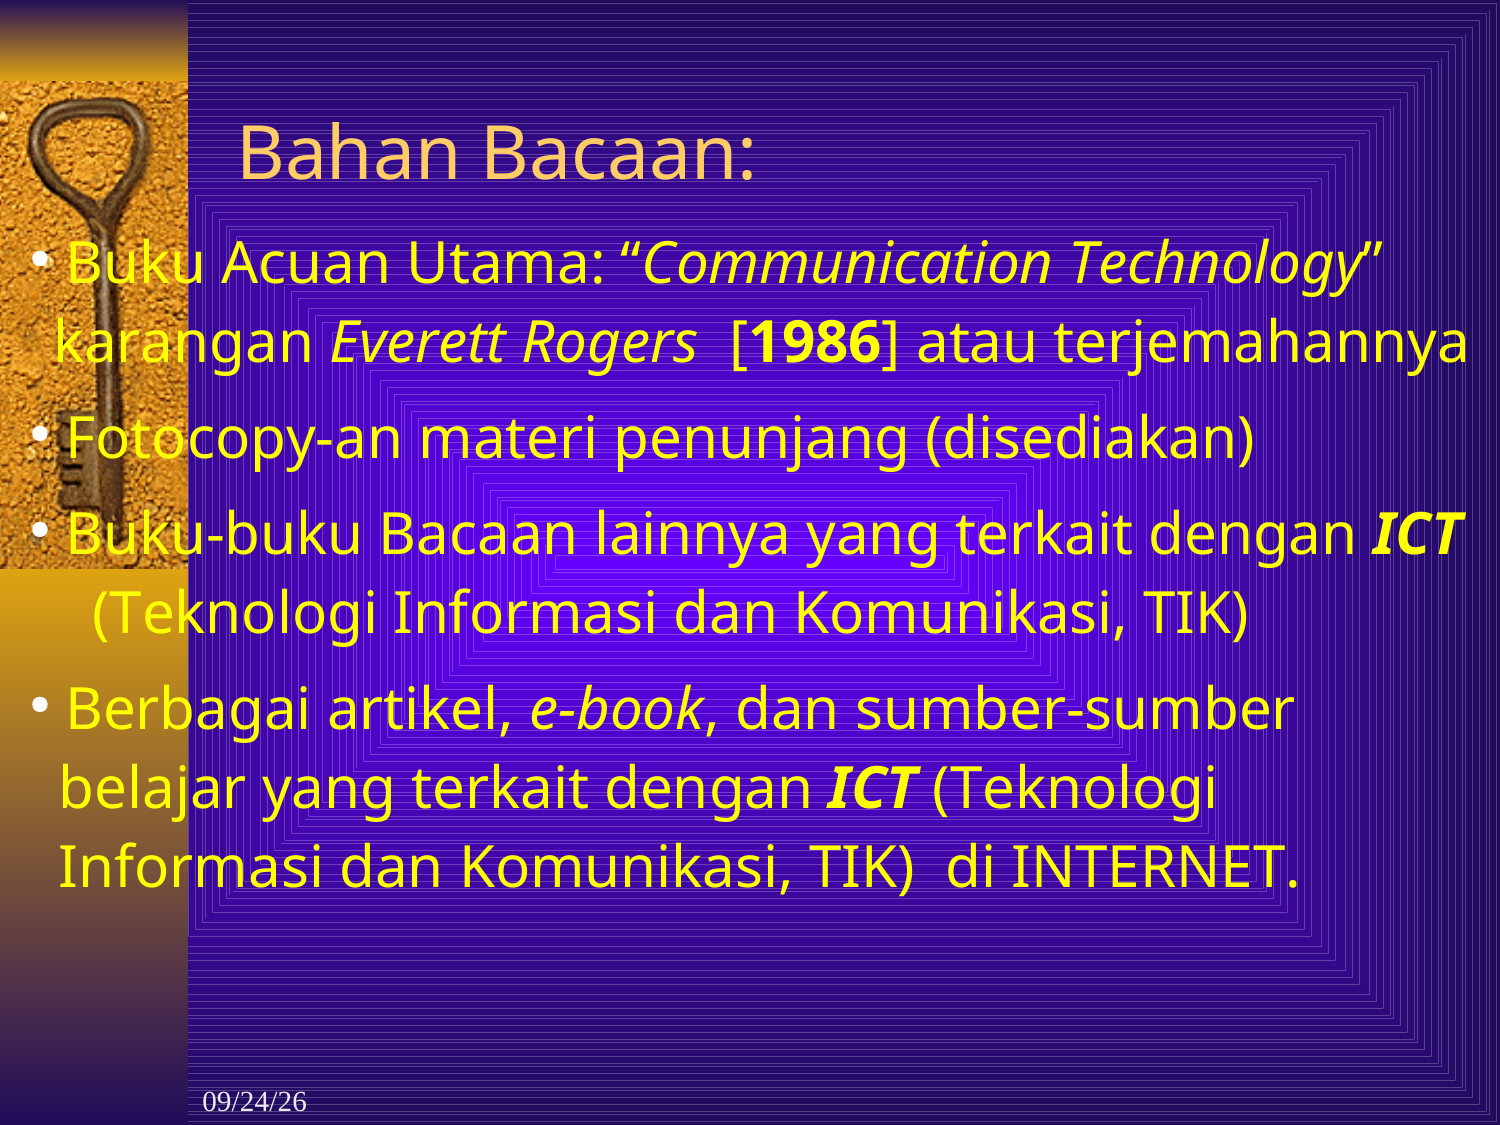

# Bahan Bacaan:
 Buku Acuan Utama: “Communication Technology” karangan Everett Rogers [1986] atau terjemahannya
 Fotocopy-an materi penunjang (disediakan)
 Buku-buku Bacaan lainnya yang terkait dengan ICT (Teknologi Informasi dan Komunikasi, TIK)
 Berbagai artikel, e-book, dan sumber-sumber belajar yang terkait dengan ICT (Teknologi Informasi dan Komunikasi, TIK) di INTERNET.